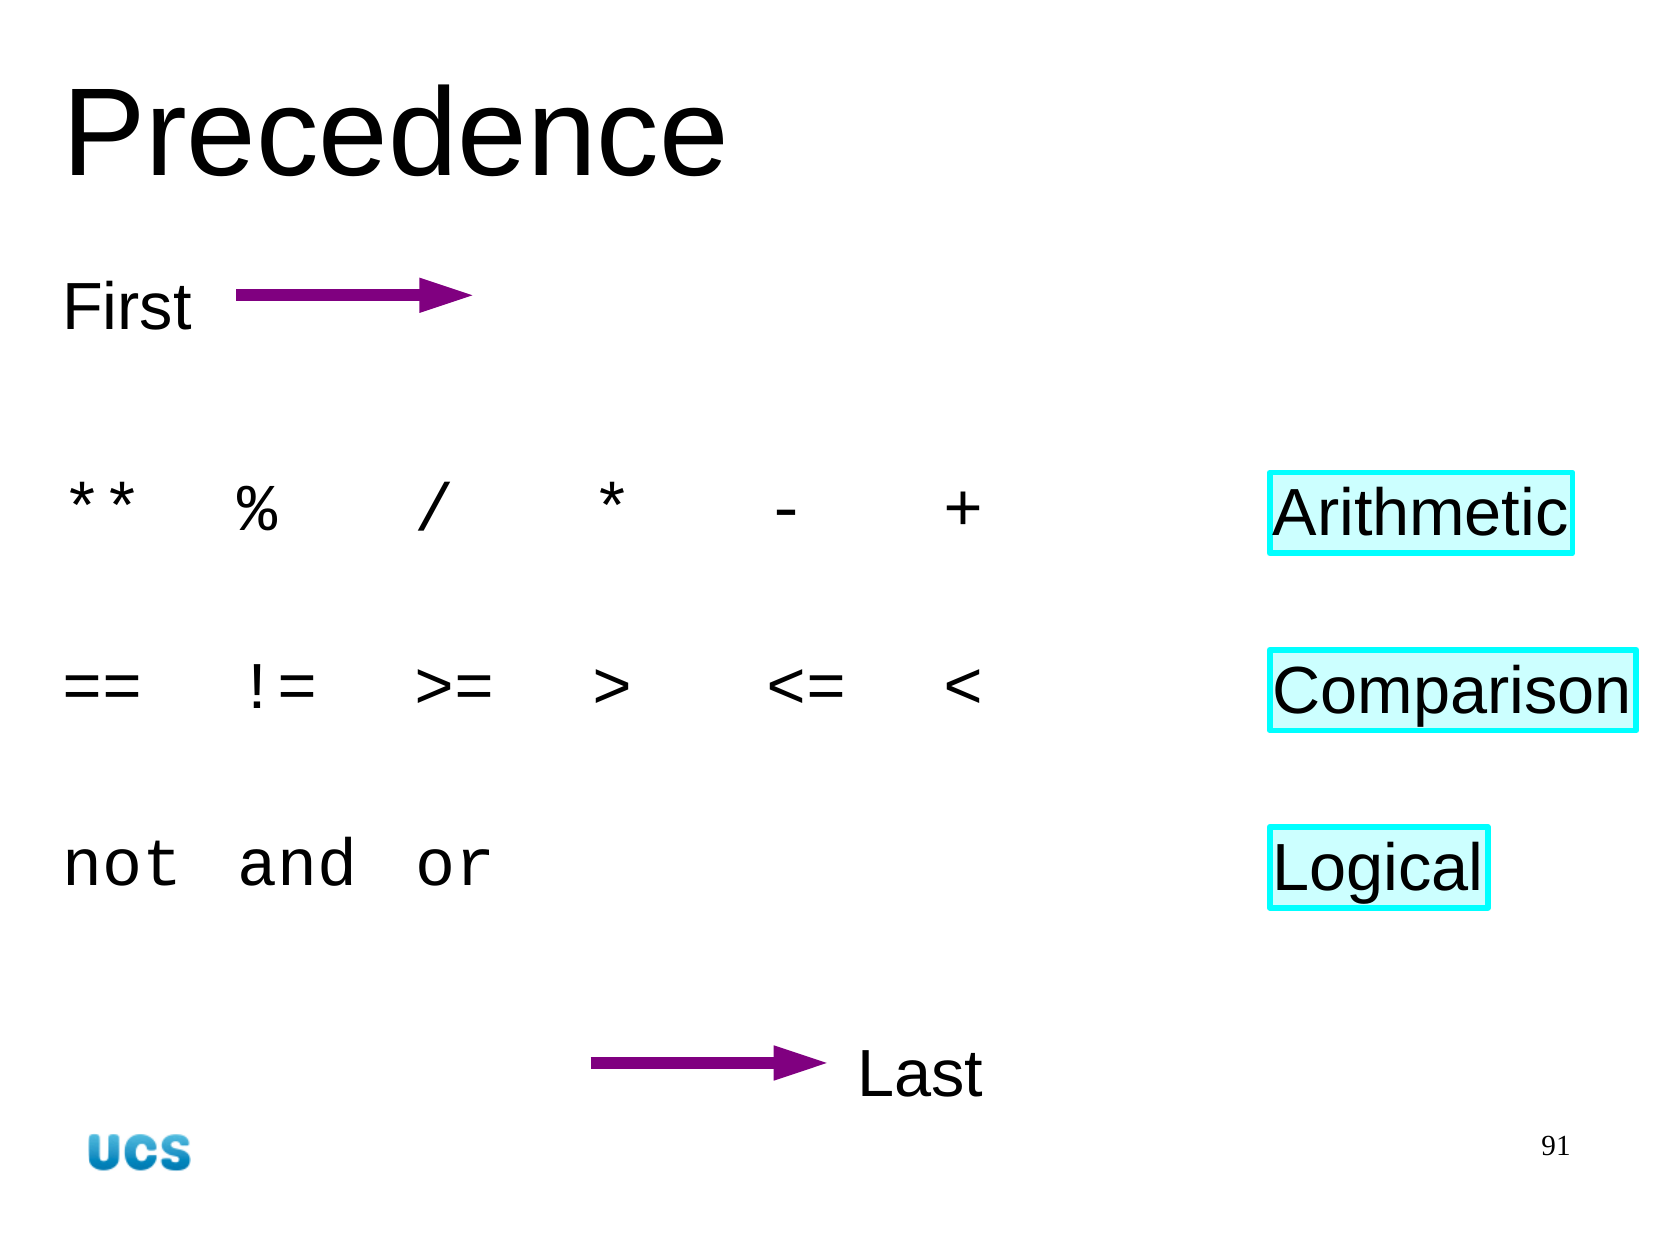

Precedence
First
**	%	/	*	-	+
Arithmetic
==	!=	>=	>	<=	<
Comparison
not	and	or
Logical
Last
91